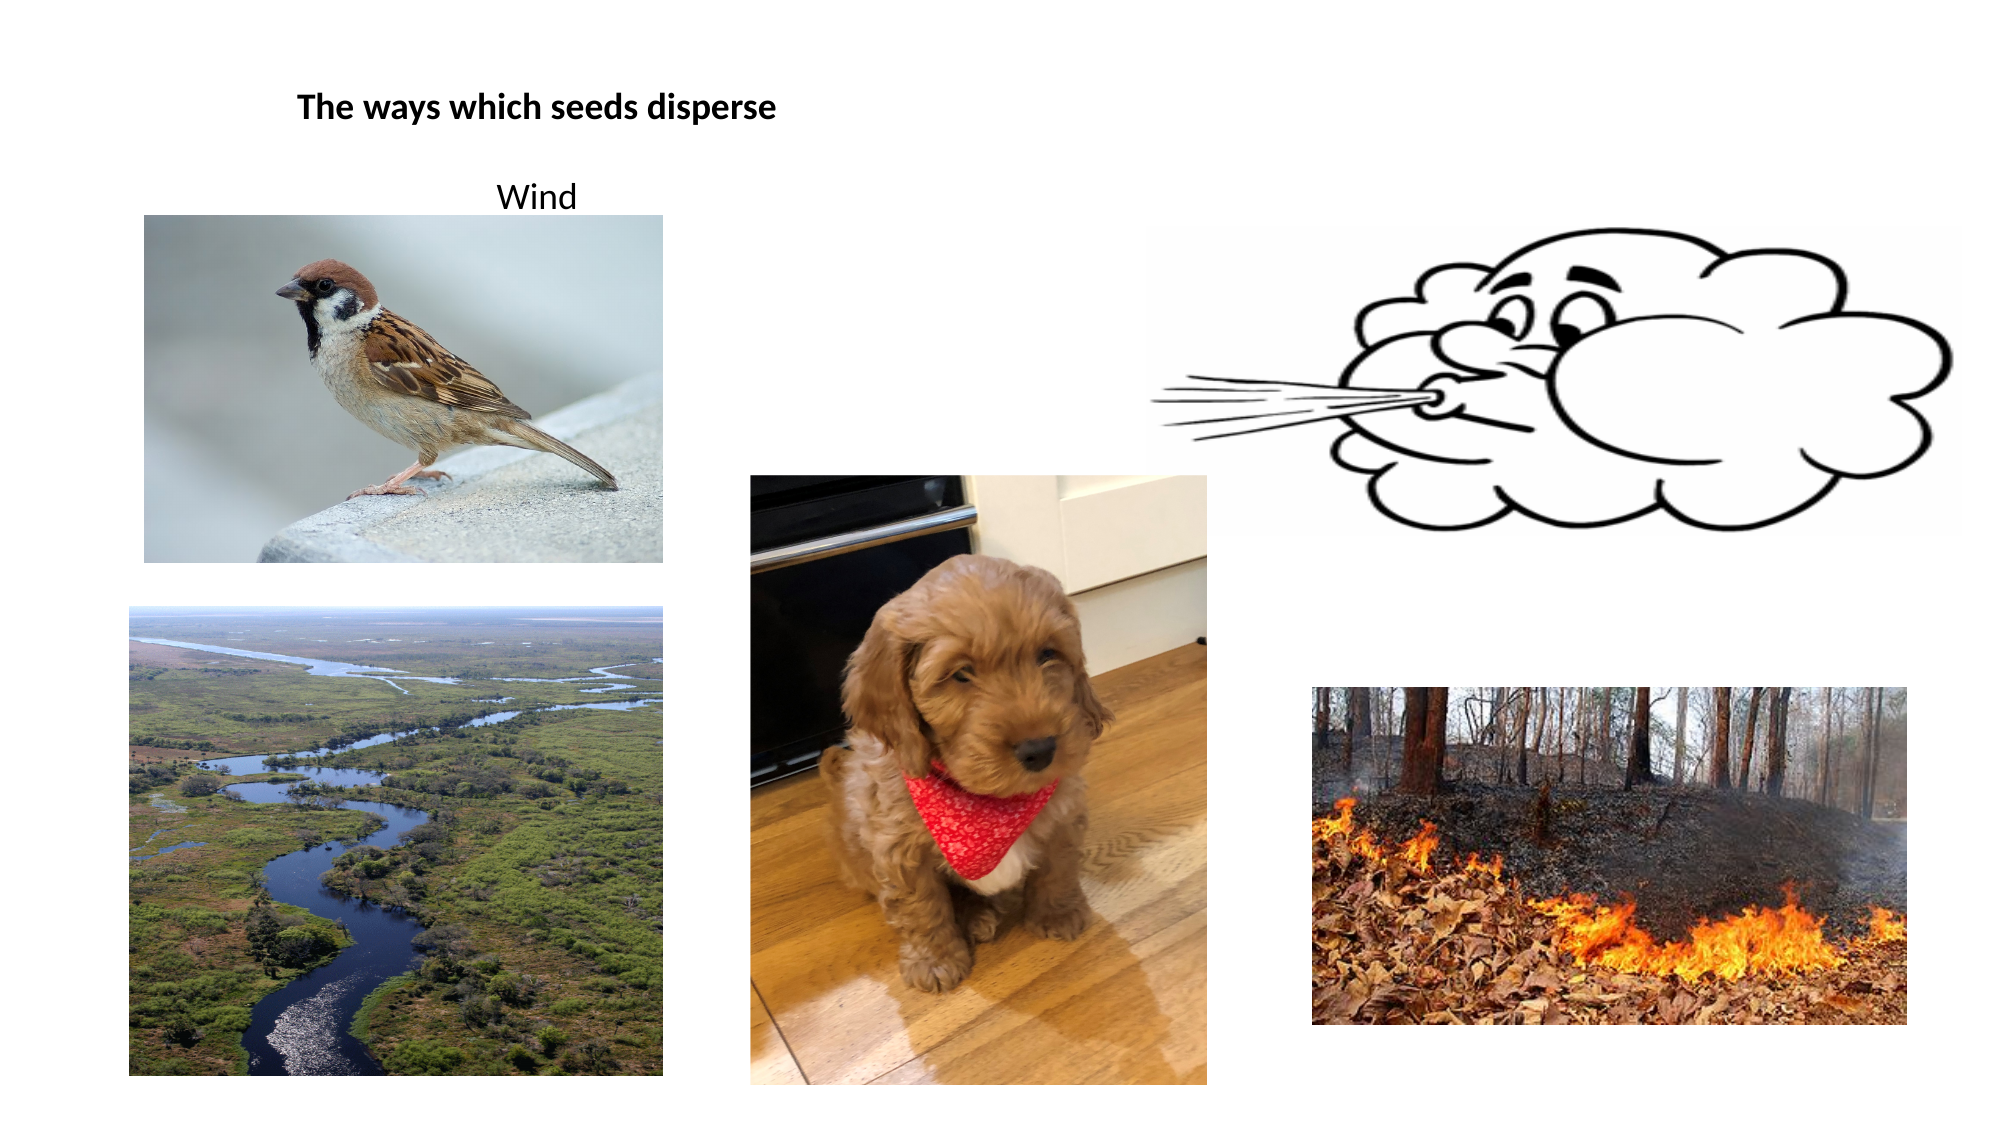

The ways which seeds disperse
Wind
Birds
Animals
Water
Fire